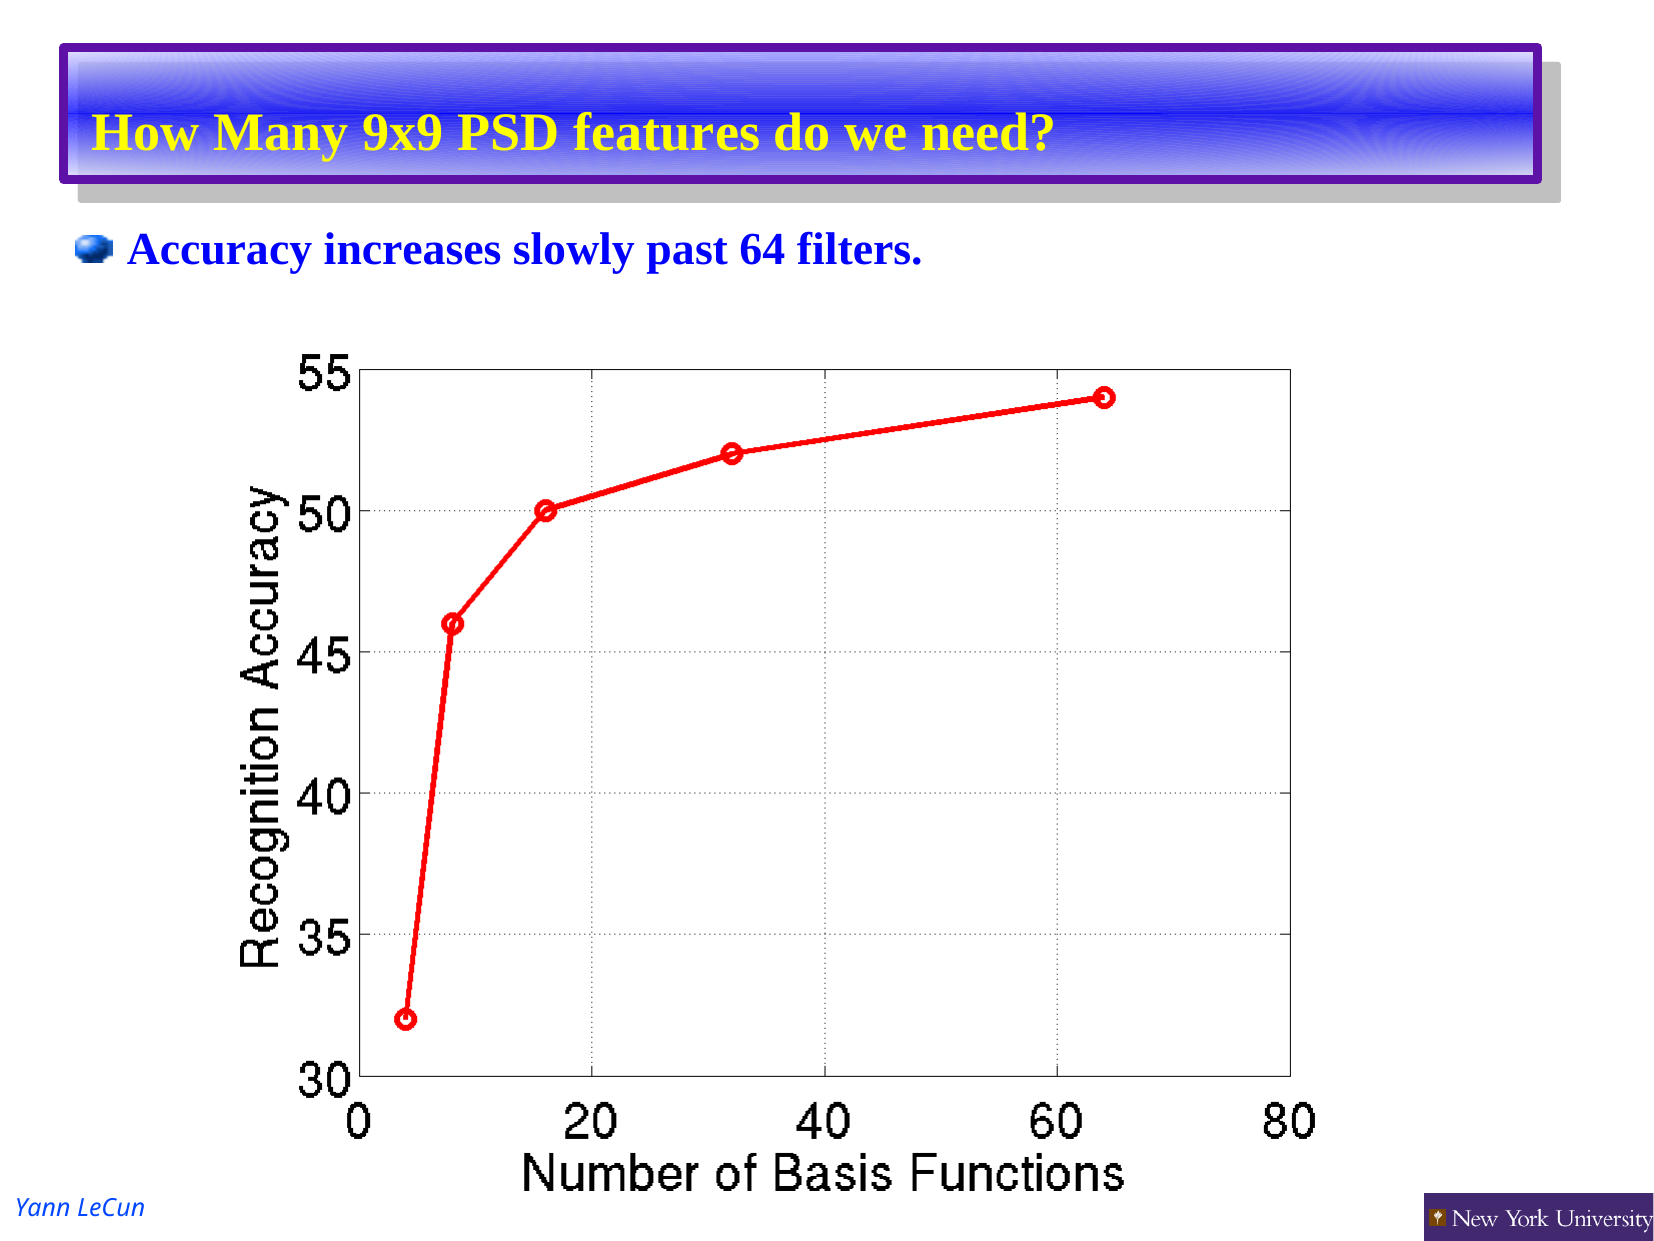

# How Many 9x9 PSD features do we need?
Accuracy increases slowly past 64 filters.